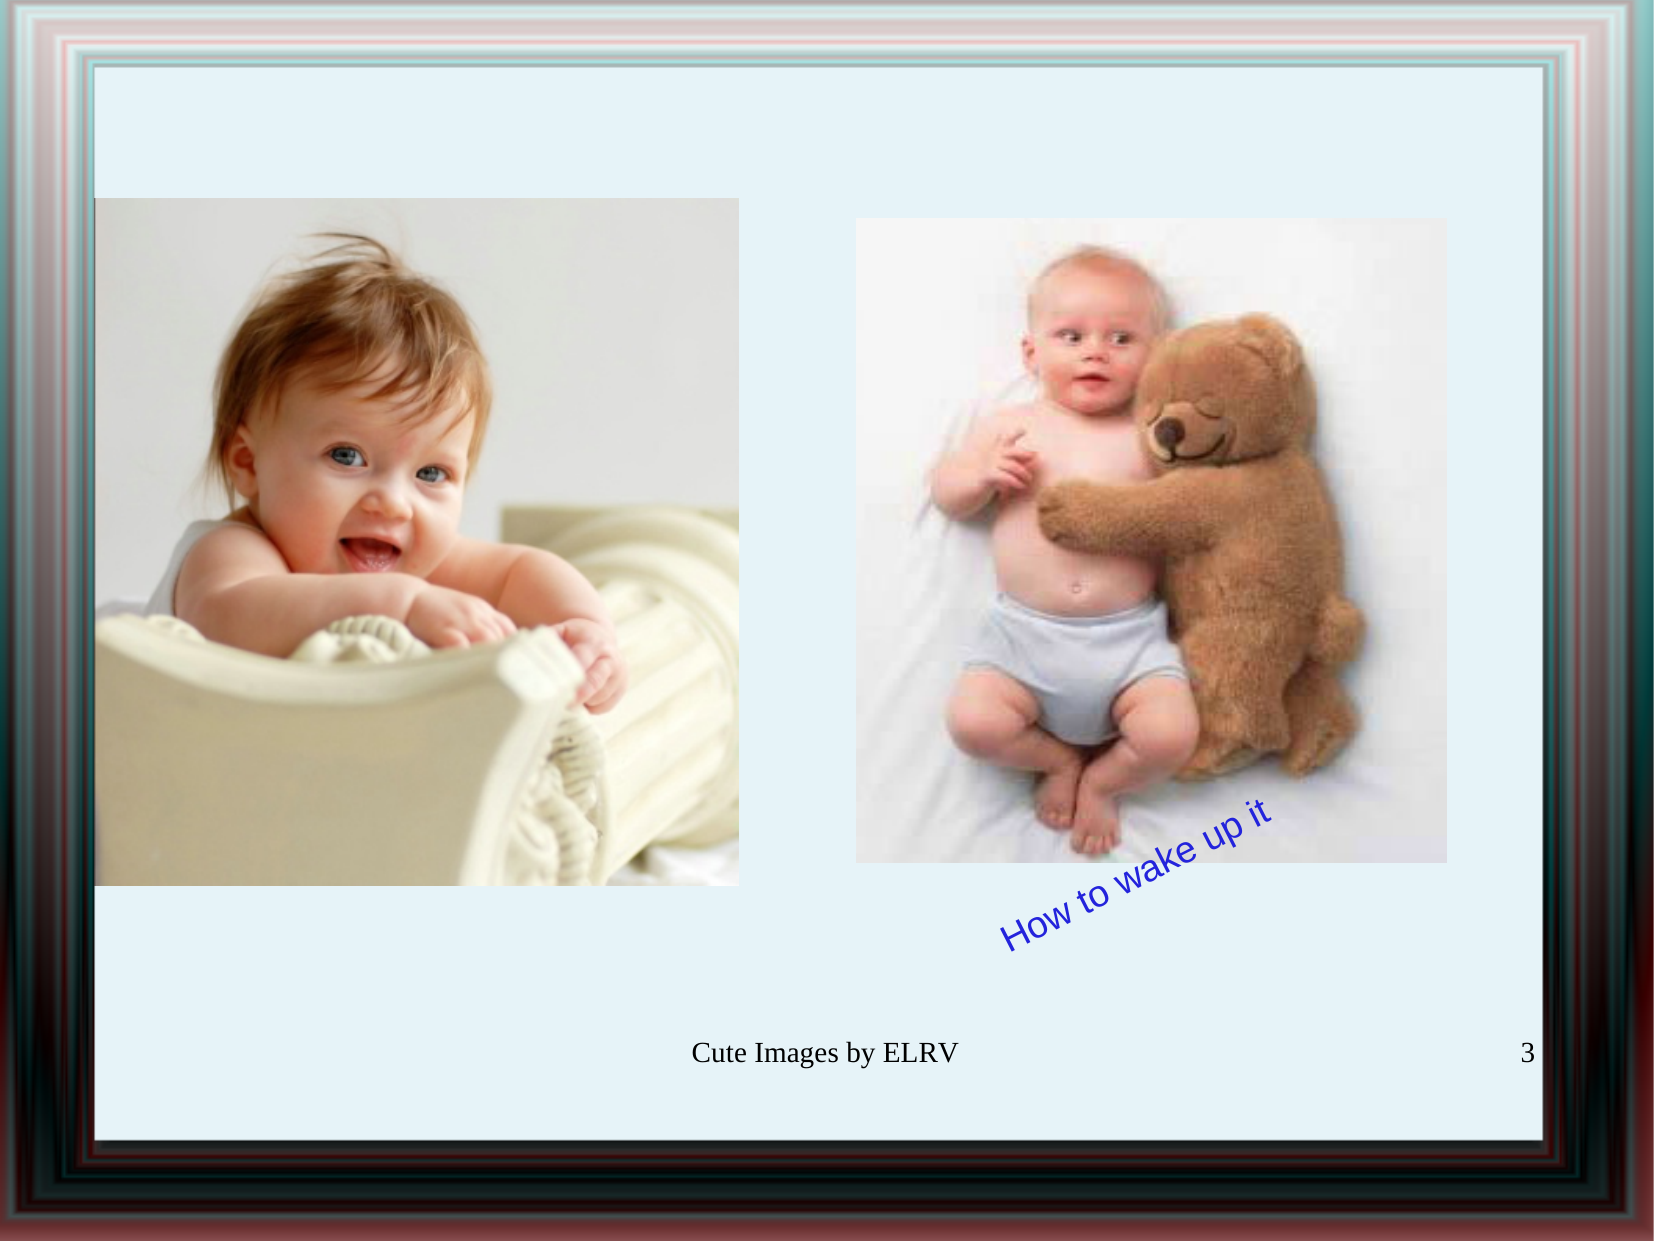

How to wake up it
Cute Images by ELRV
3